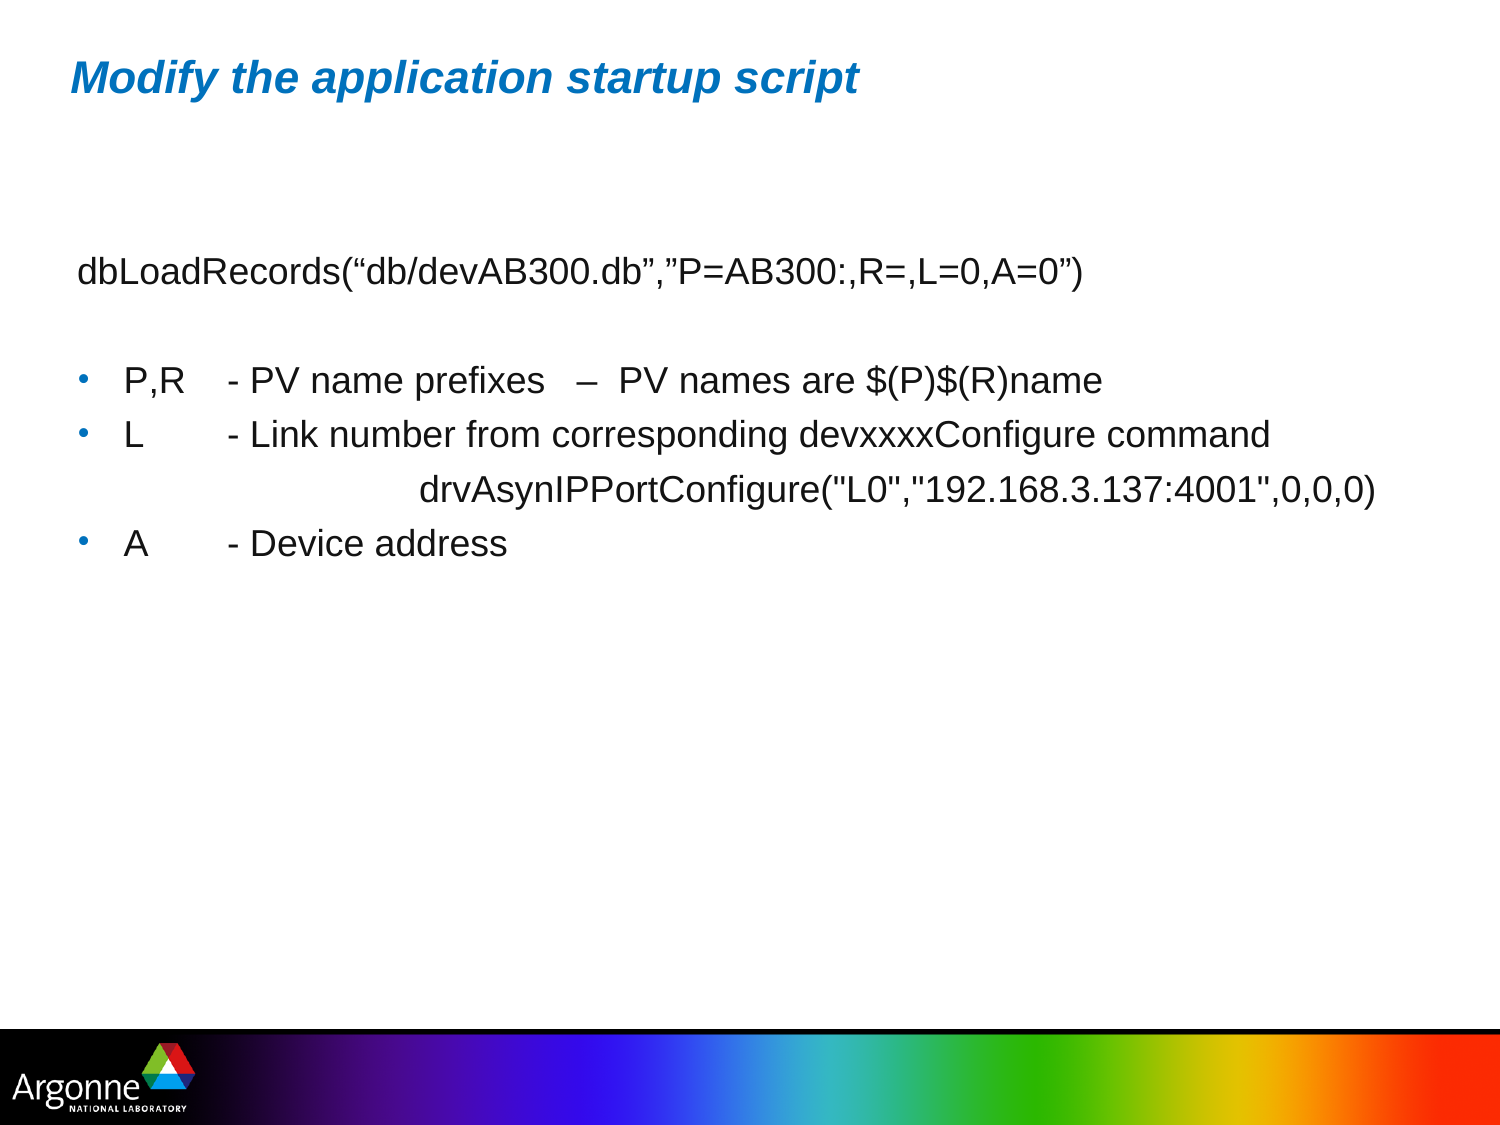

# Modify the application startup script
dbLoadRecords(“db/devAB300.db”,”P=AB300:,R=,L=0,A=0”)
P,R	- PV name prefixes – PV names are $(P)$(R)name
L	- Link number from corresponding devxxxxConfigure command
			 drvAsynIPPortConfigure("L0","192.168.3.137:4001",0,0,0)
A	- Device address